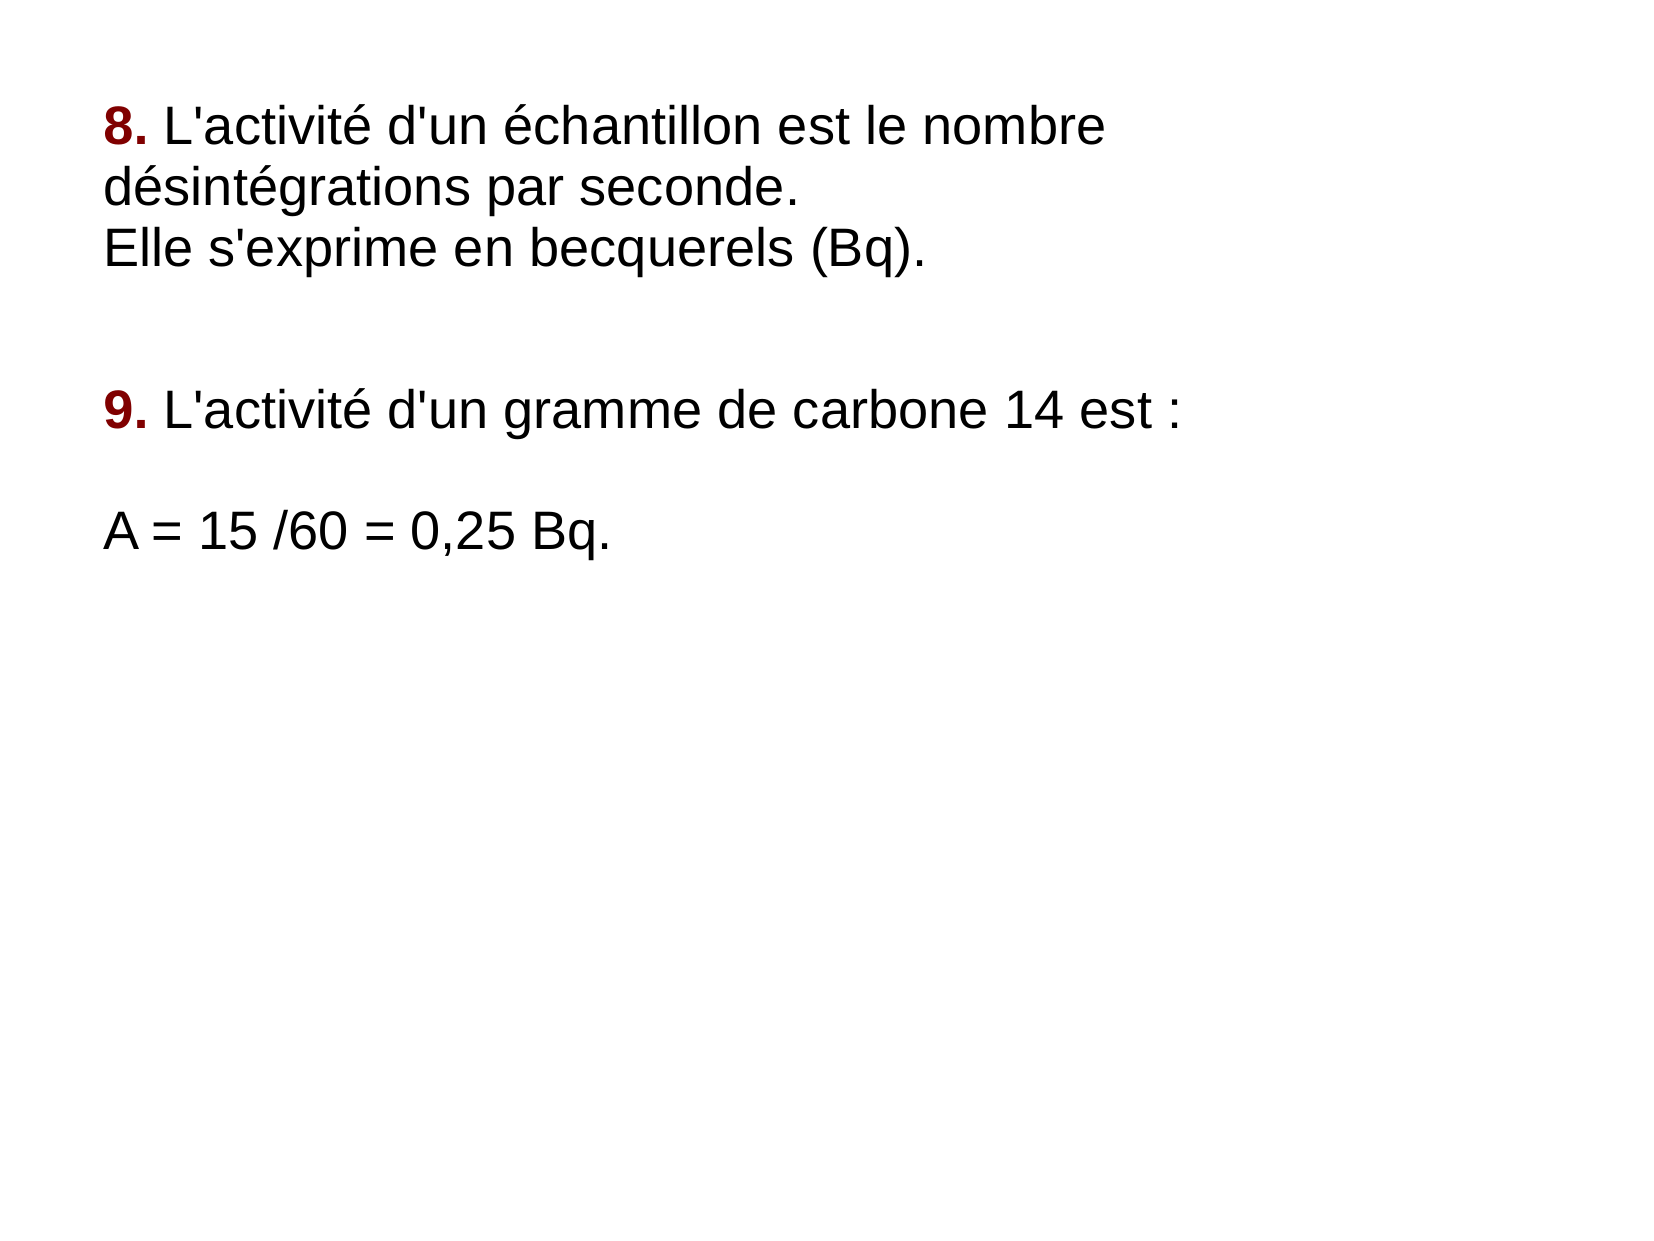

8. L'activité d'un échantillon est le nombre désintégrations par seconde.
Elle s'exprime en becquerels (Bq).
9. L'activité d'un gramme de carbone 14 est :
A = 15 /60 = 0,25 Bq.